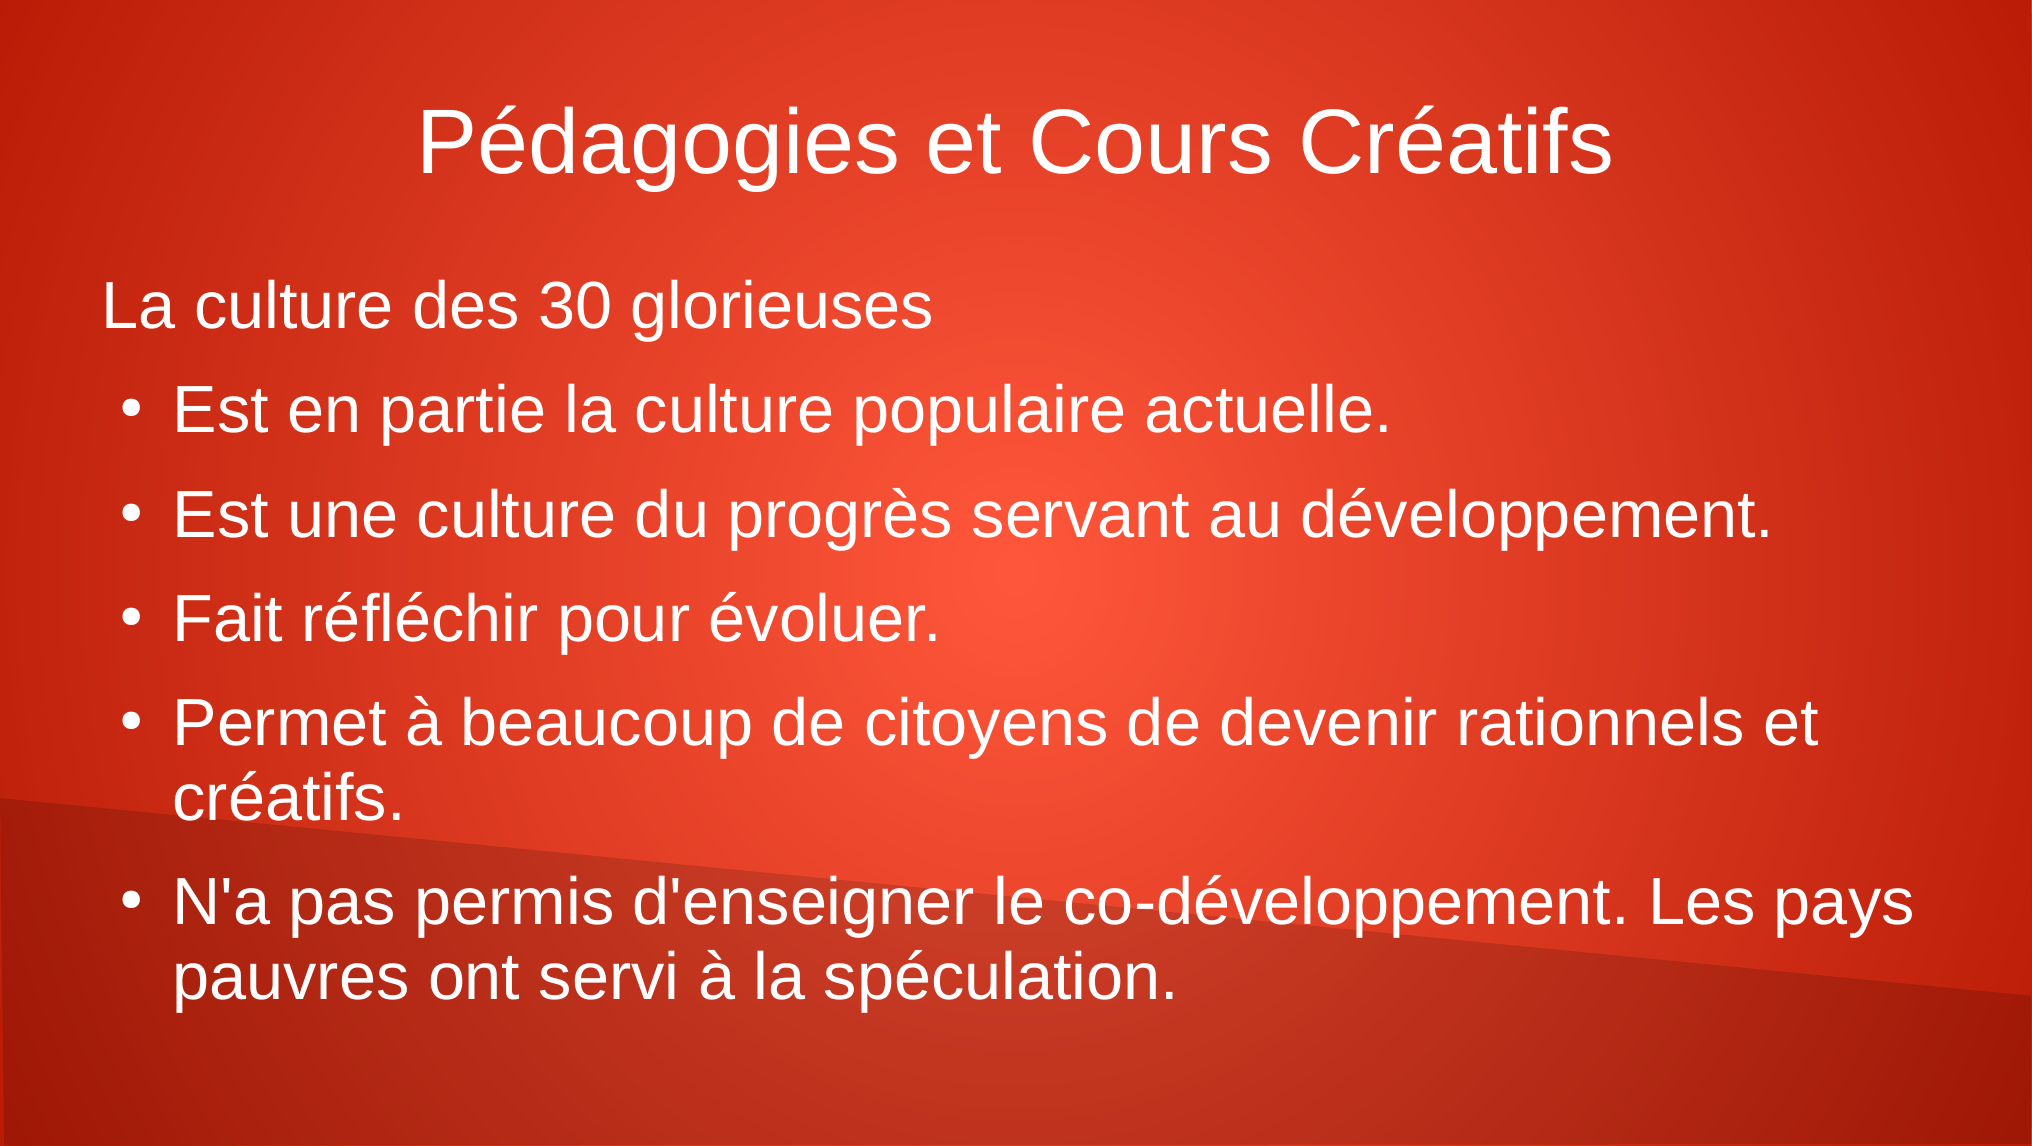

# Pédagogies et Cours Créatifs
La culture des 30 glorieuses
Est en partie la culture populaire actuelle.
Est une culture du progrès servant au développement.
Fait réfléchir pour évoluer.
Permet à beaucoup de citoyens de devenir rationnels et créatifs.
N'a pas permis d'enseigner le co-développement. Les pays pauvres ont servi à la spéculation.